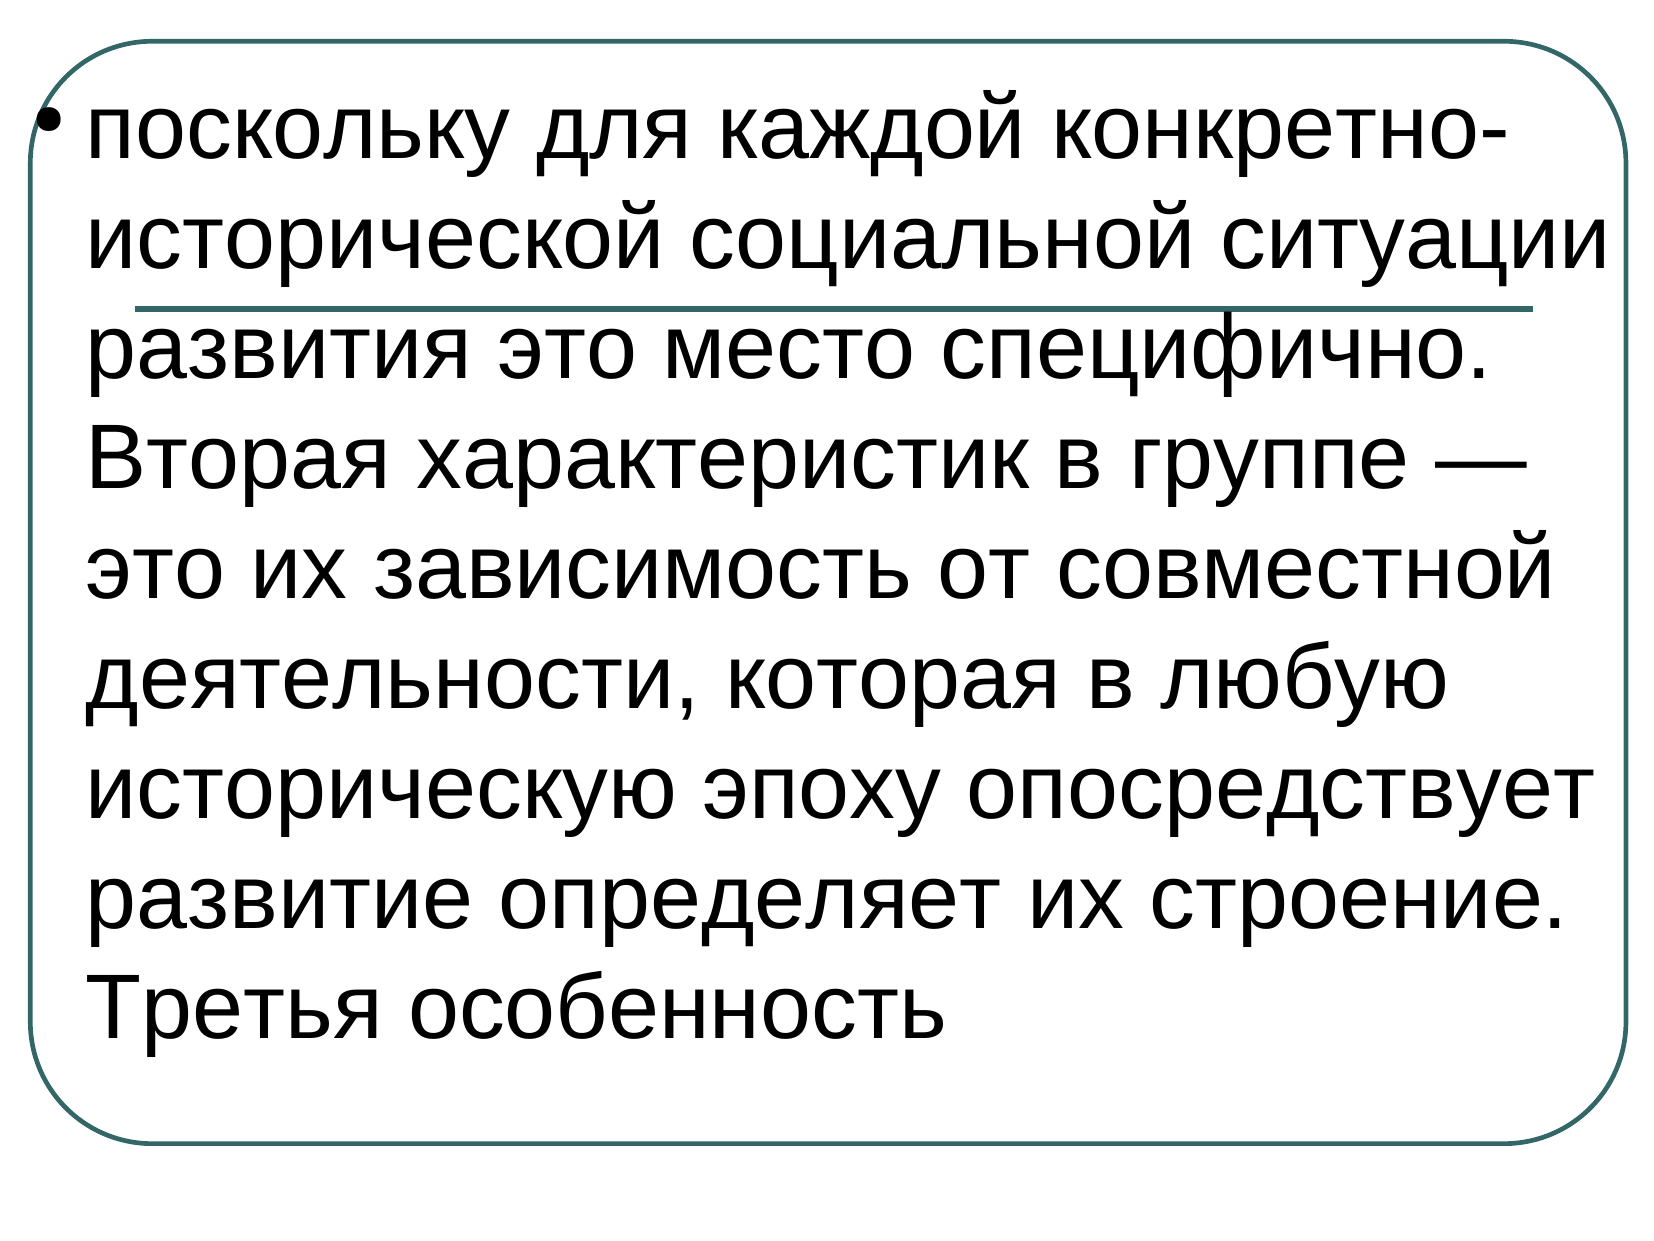

поскольку для каждой конкретно-исторической социальной ситуации развития это место специфично. Вторая характеристик в группе — это их зависимость от совместной деятельности, которая в любую историческую эпоху опосредствует развитие определяет их строение. Третья особенность
#